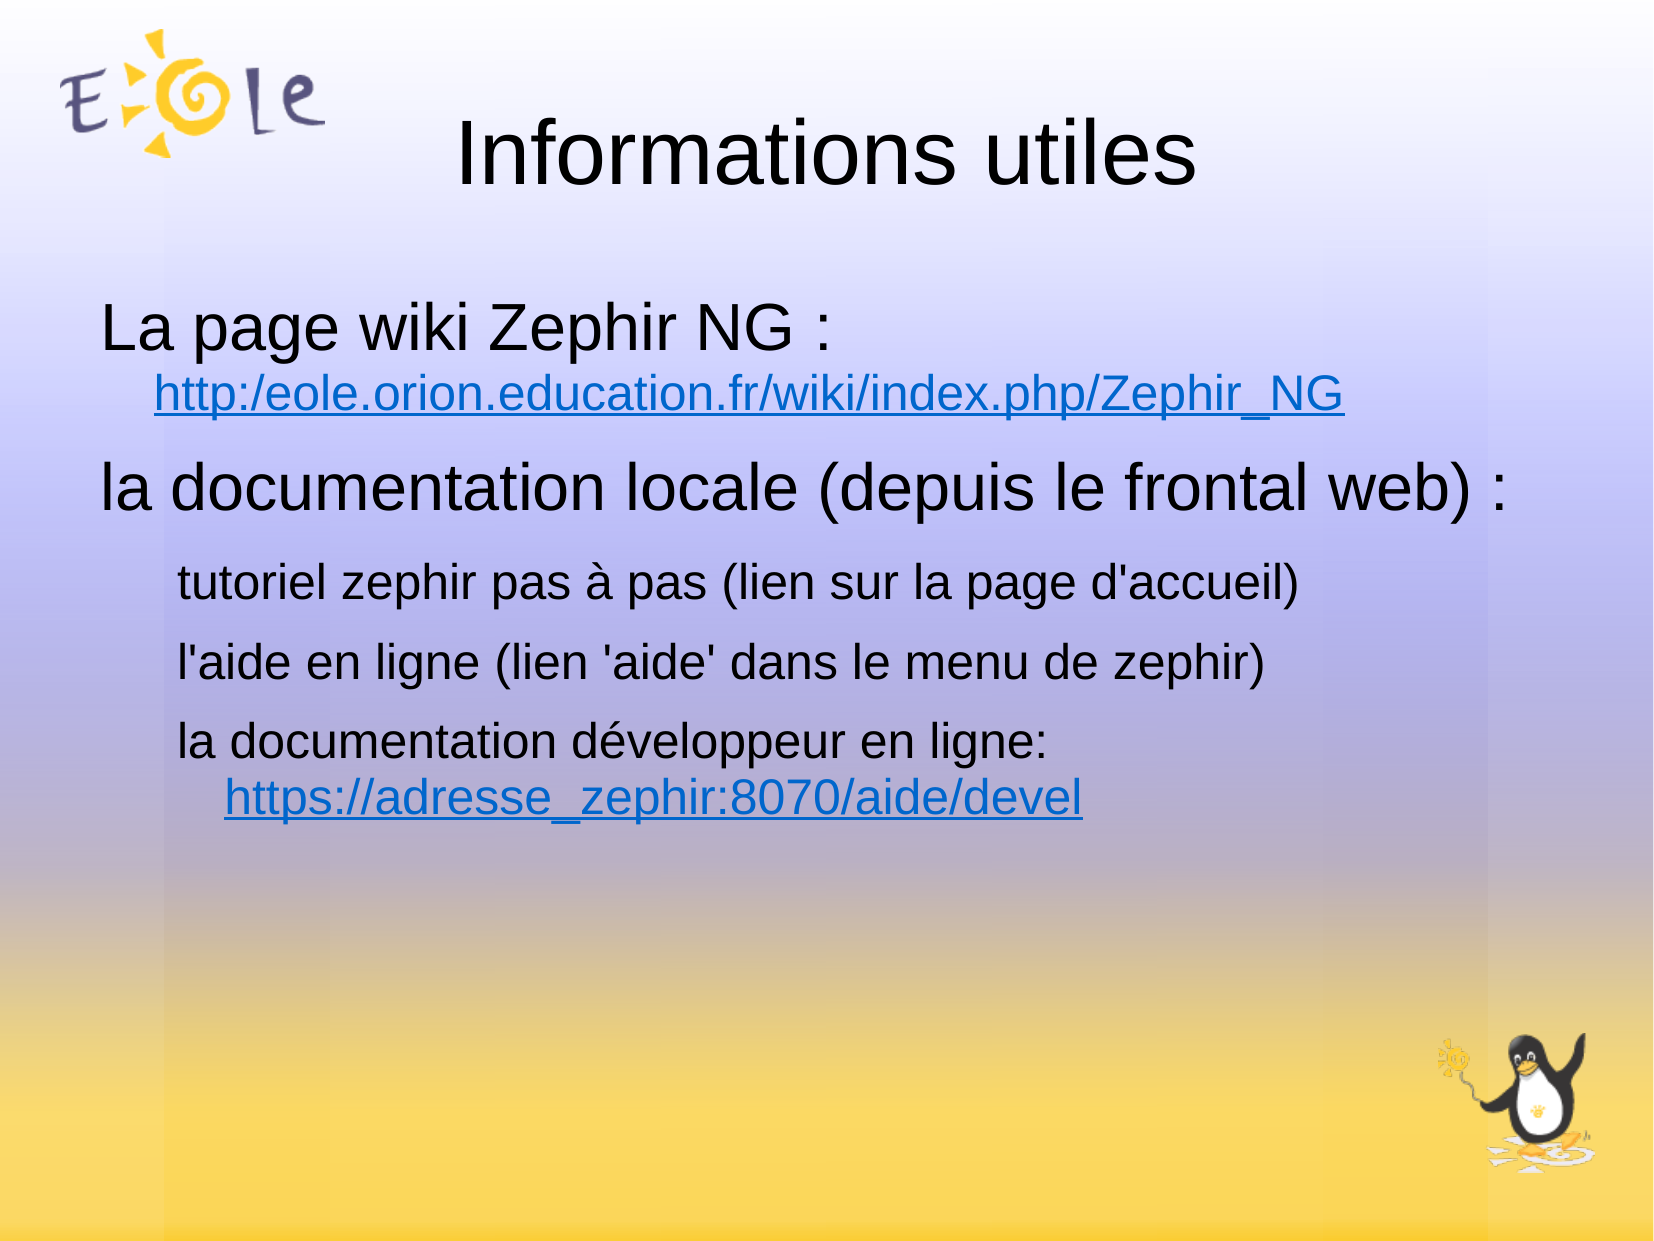

# Informations utiles
La page wiki Zephir NG : http:/eole.orion.education.fr/wiki/index.php/Zephir_NG
la documentation locale (depuis le frontal web) :
tutoriel zephir pas à pas (lien sur la page d'accueil)
l'aide en ligne (lien 'aide' dans le menu de zephir)
la documentation développeur en ligne: https://adresse_zephir:8070/aide/devel